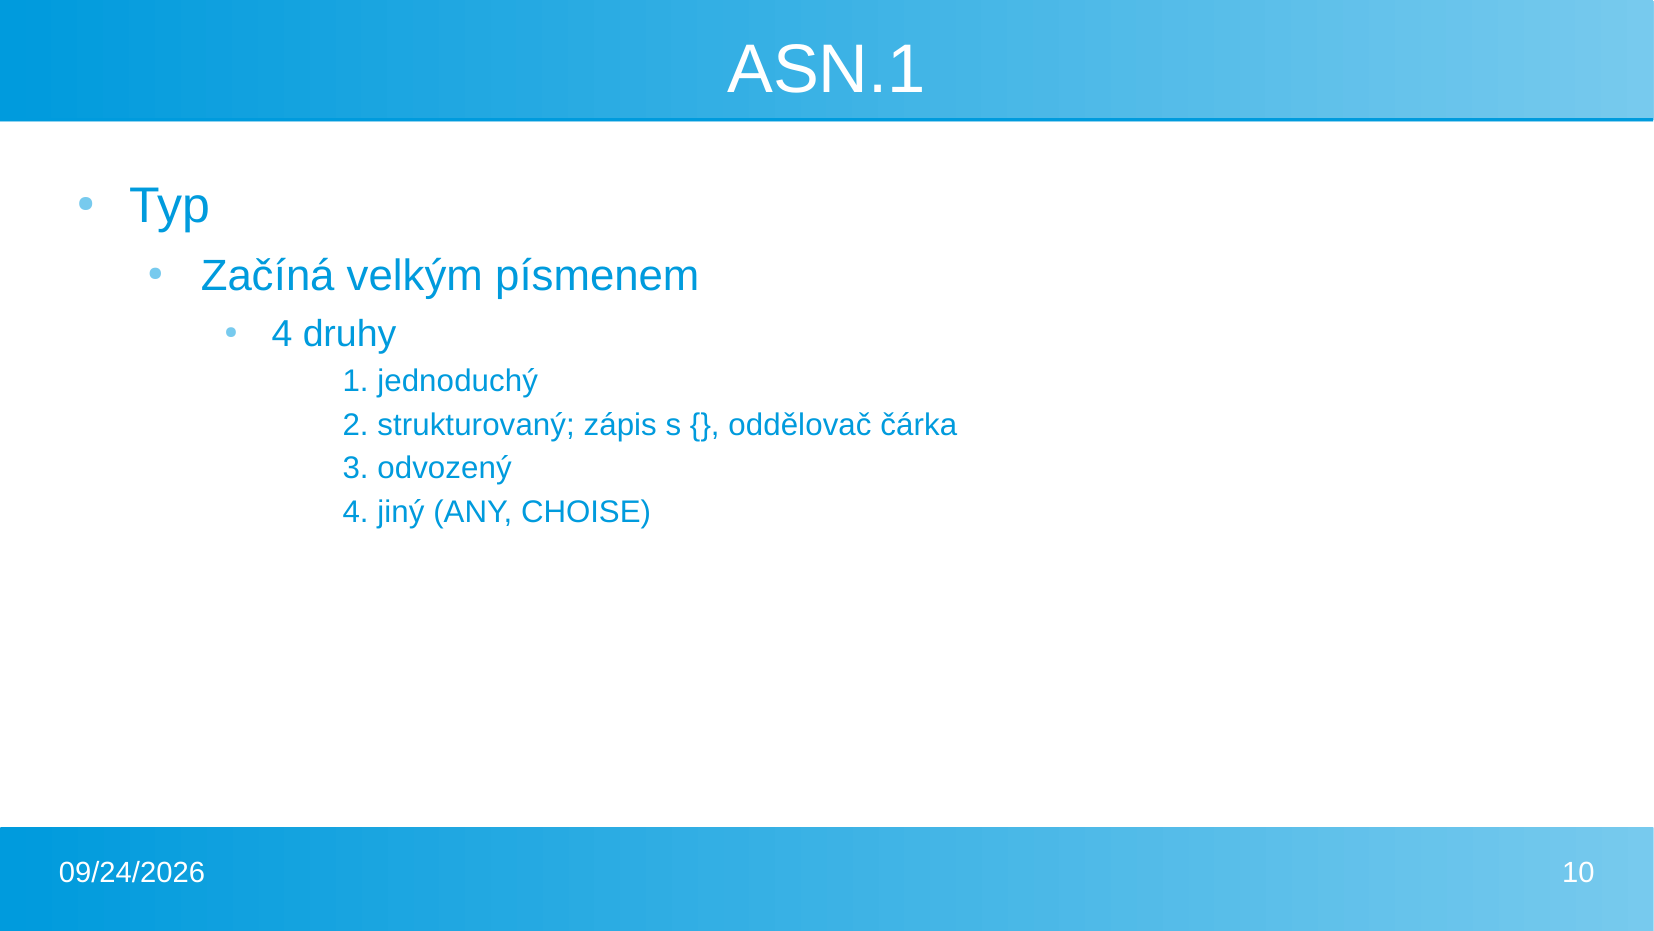

# ASN.1
Typ
Začíná velkým písmenem
4 druhy
1. jednoduchý
2. strukturovaný; zápis s {}, oddělovač čárka
3. odvozený
4. jiný (ANY, CHOISE)
10